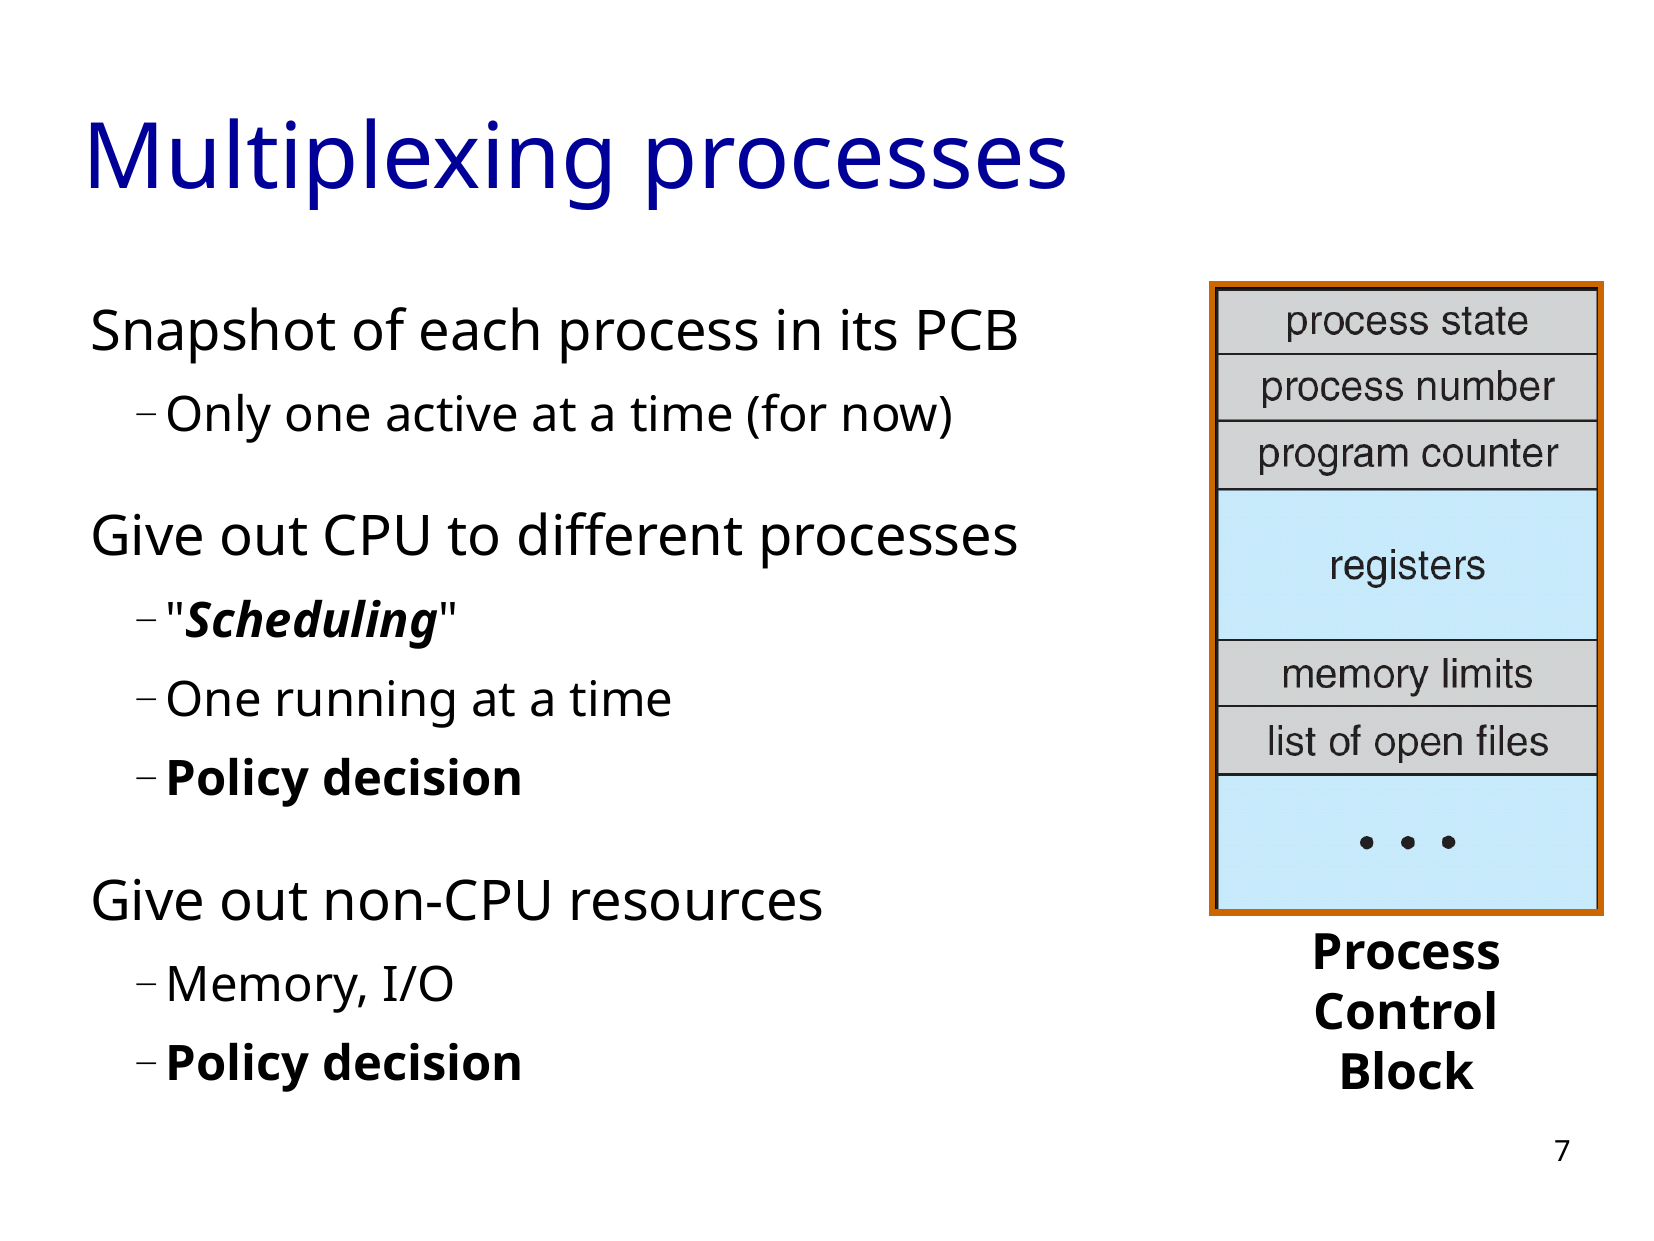

# Multiplexing processes
Process
Control
Block
Snapshot of each process in its PCB
Only one active at a time (for now)
Give out CPU to different processes
"Scheduling"
One running at a time
Policy decision
Give out non-CPU resources
Memory, I/O
Policy decision
7